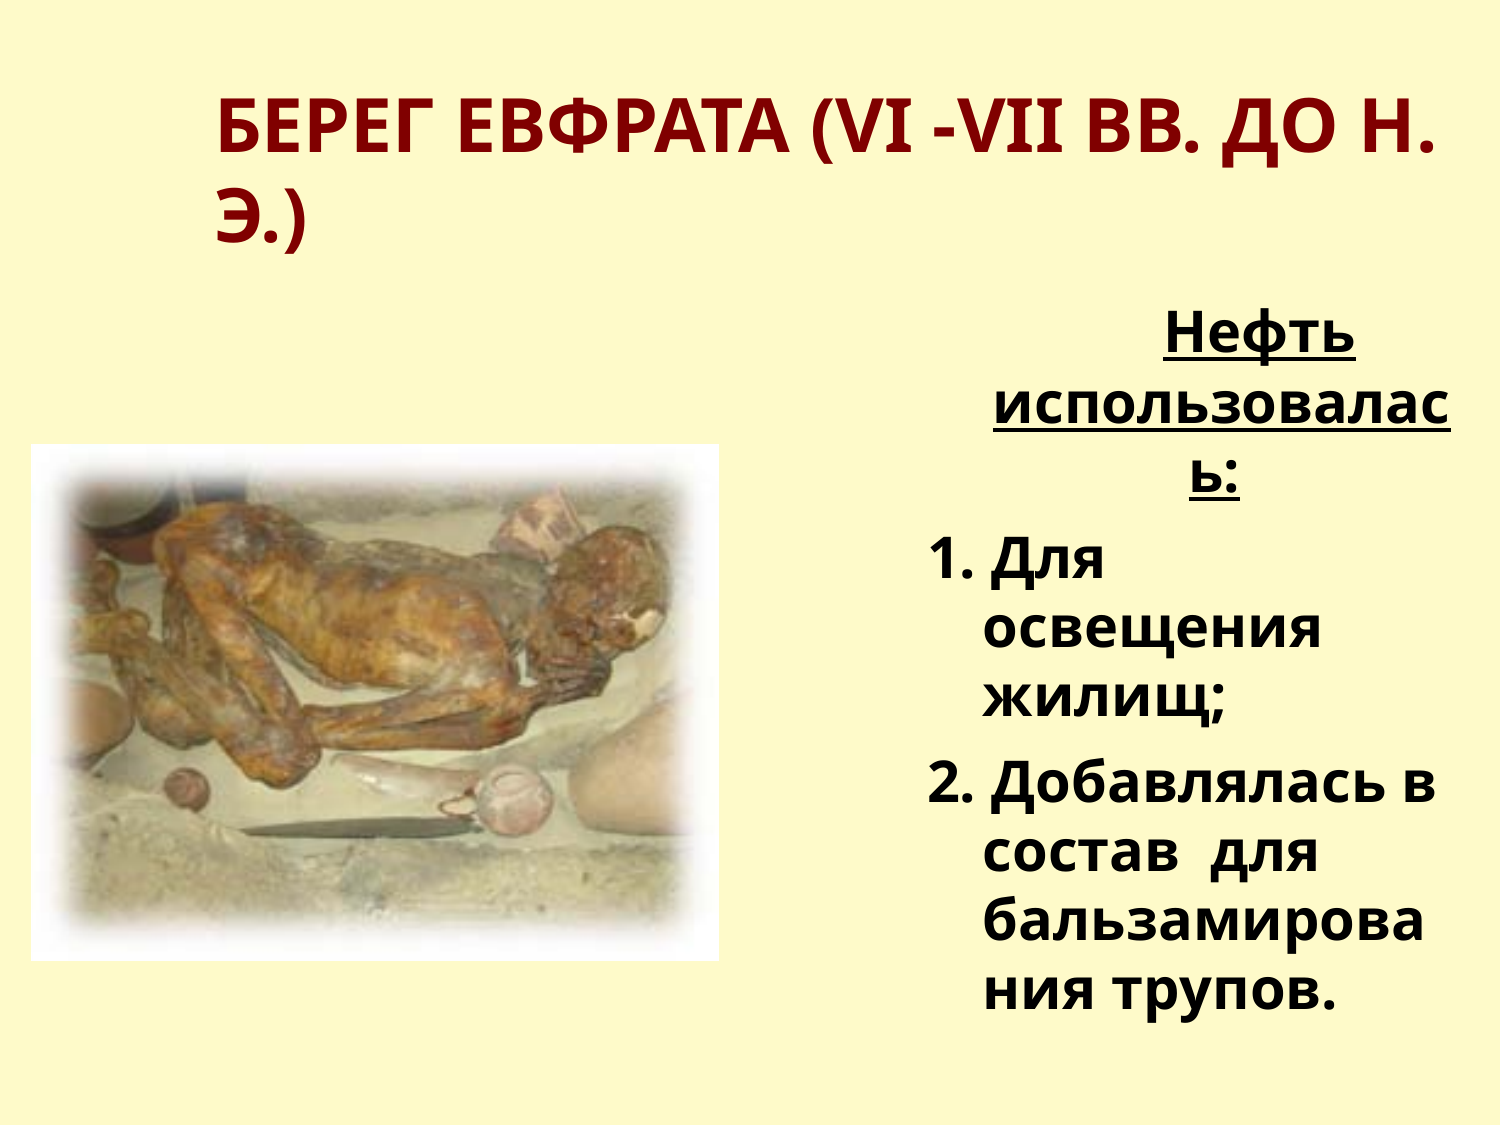

# Берег Евфрата (VI -VII вв. до н. э.)
	Нефть использовалась:
1. Для освещения жилищ;
2. Добавлялась в состав  для бальзамирования трупов.